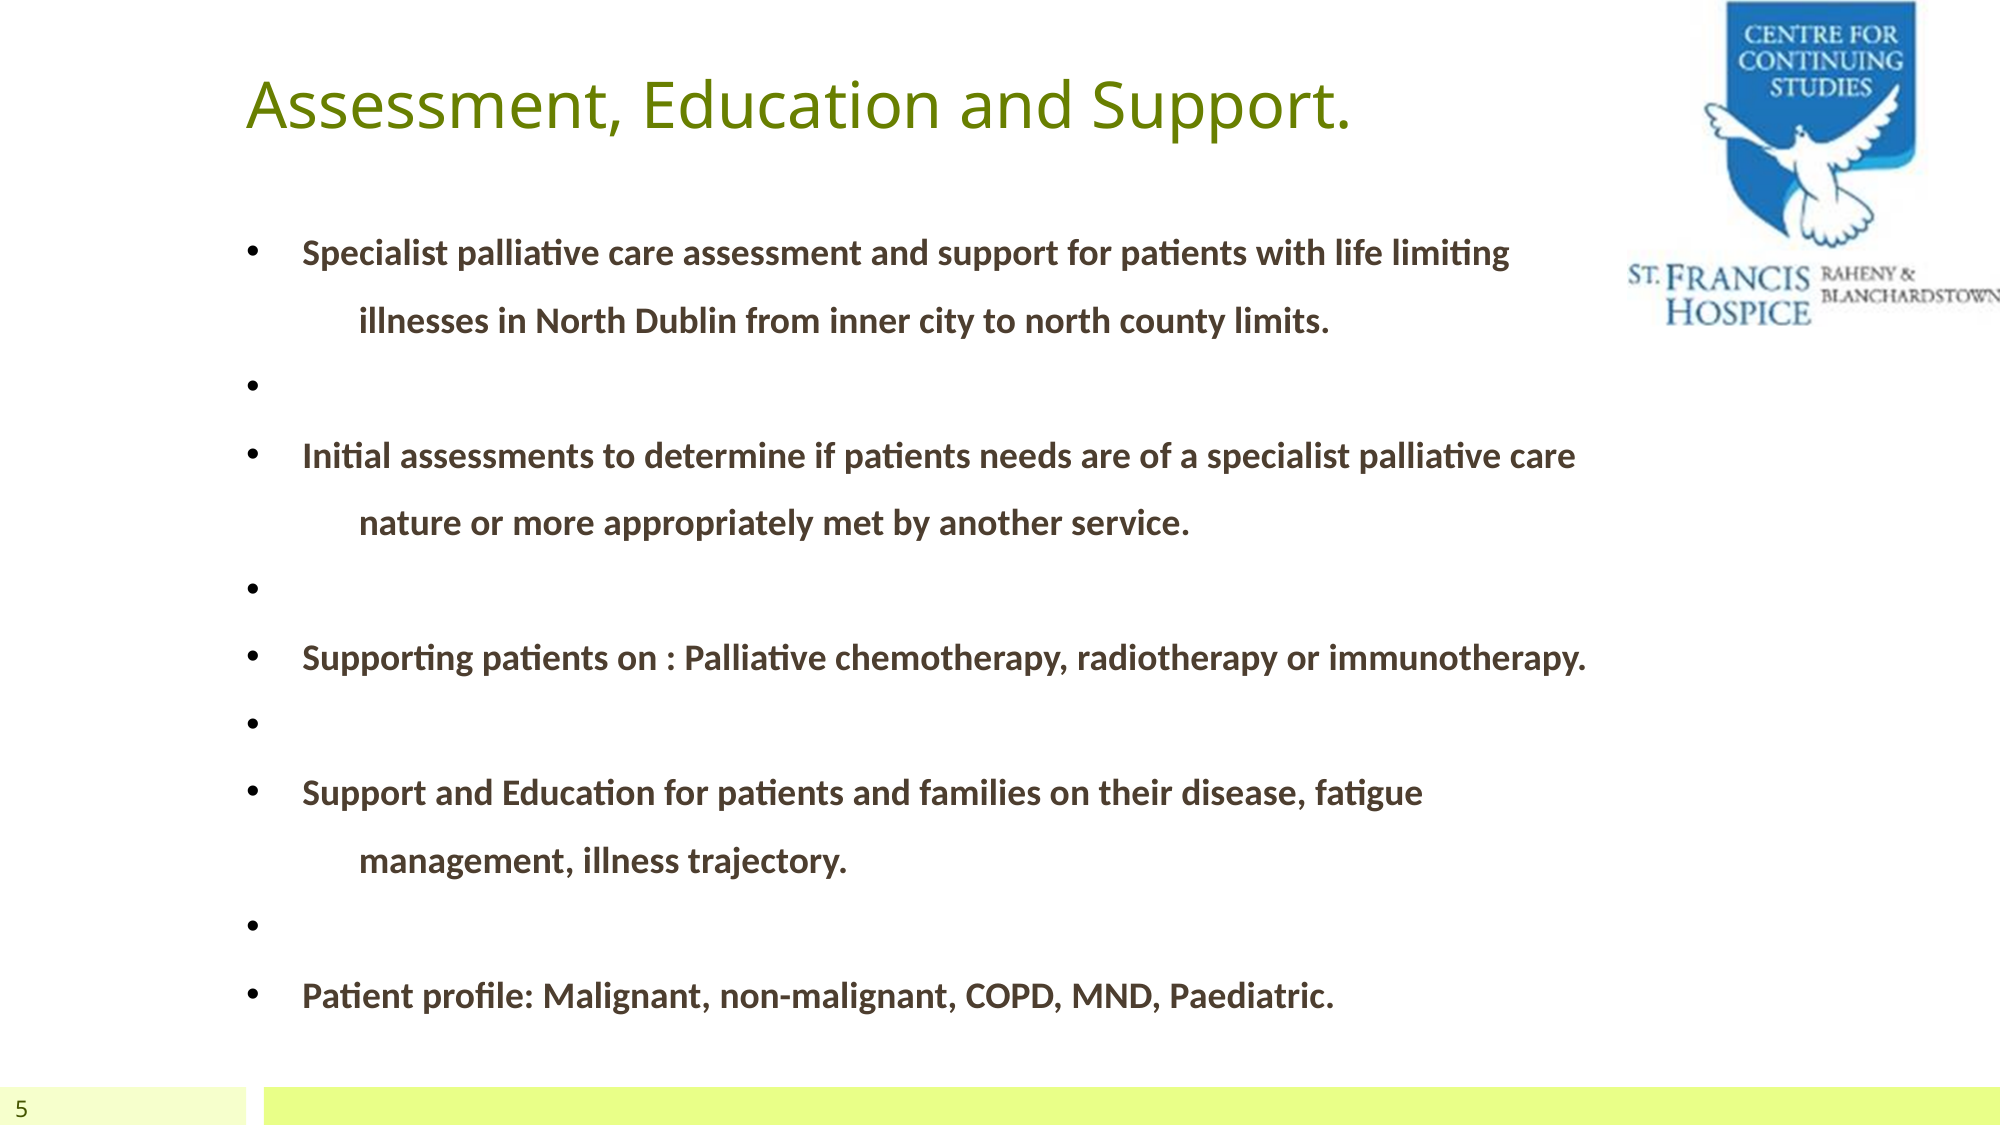

# Assessment, Education and Support.
Specialist palliative care assessment and support for patients with life limiting illnesses in North Dublin from inner city to north county limits.
Initial assessments to determine if patients needs are of a specialist palliative care nature or more appropriately met by another service.
Supporting patients on : Palliative chemotherapy, radiotherapy or immunotherapy.
Support and Education for patients and families on their disease, fatigue management, illness trajectory.
Patient profile: Malignant, non-malignant, COPD, MND, Paediatric.